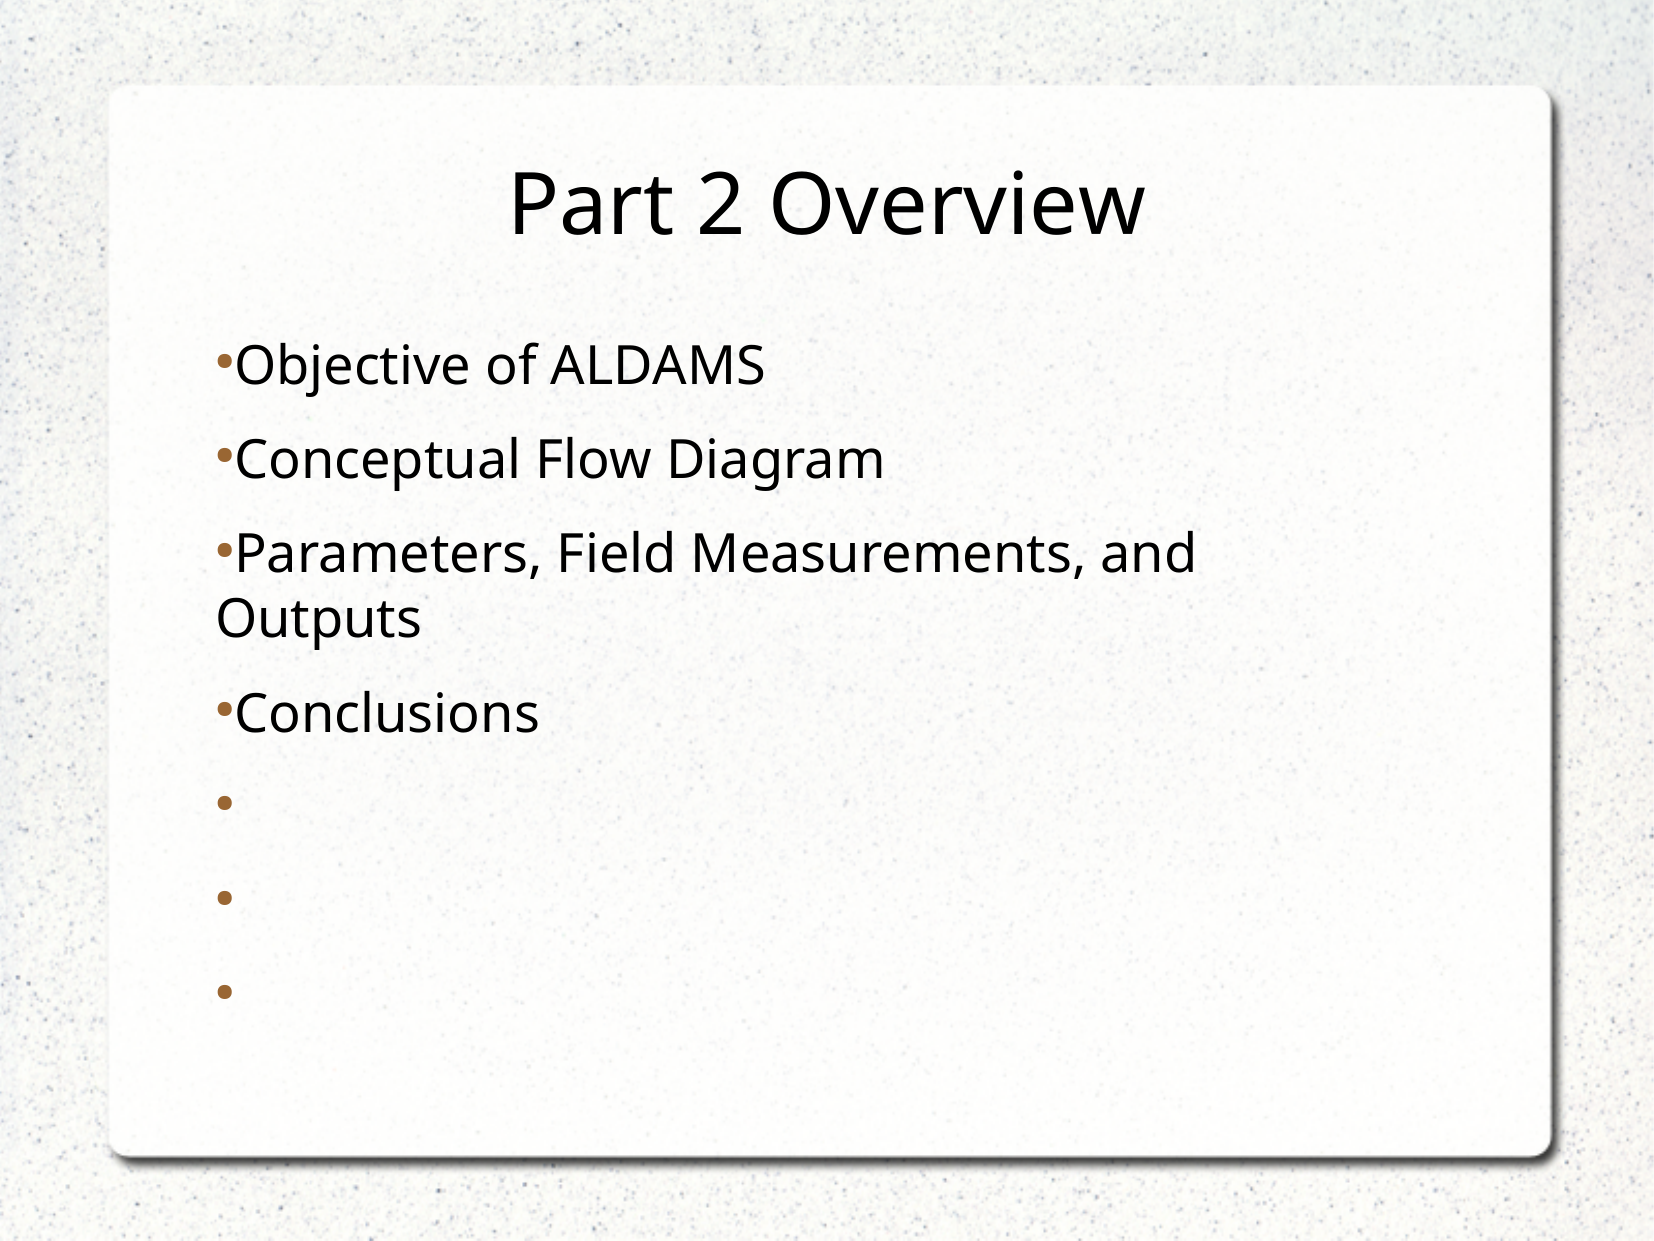

# Part 2 Overview
Objective of ALDAMS
Conceptual Flow Diagram
Parameters, Field Measurements, and Outputs
Conclusions